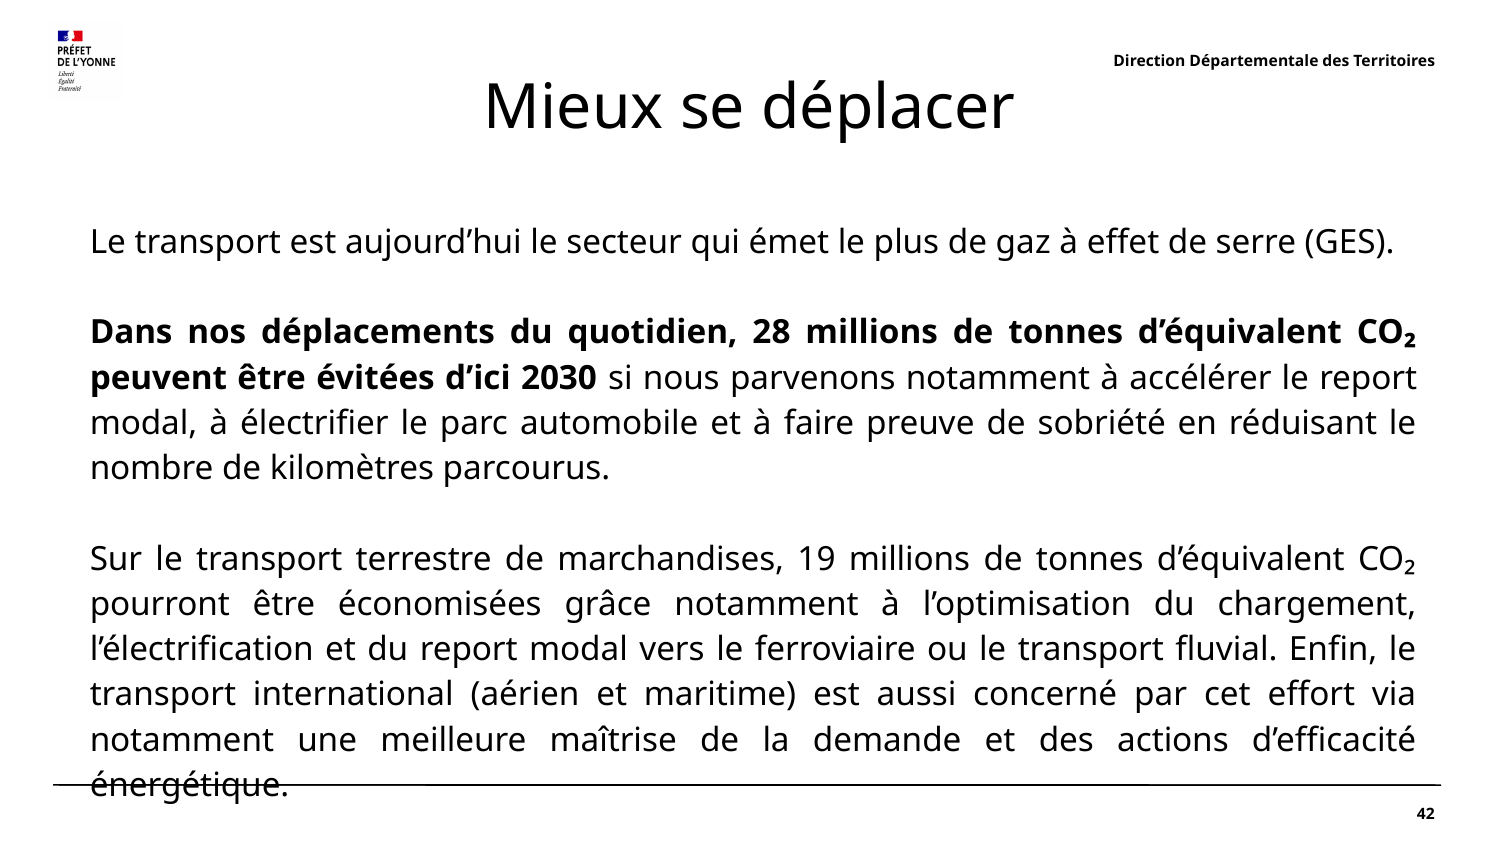

Direction Départementale des Territoires
# Mieux se déplacer
Le transport est aujourd’hui le secteur qui émet le plus de gaz à effet de serre (GES).
Dans nos déplacements du quotidien, 28 millions de tonnes d’équivalent CO₂ peuvent être évitées d’ici 2030 si nous parvenons notamment à accélérer le report modal, à électrifier le parc automobile et à faire preuve de sobriété en réduisant le nombre de kilomètres parcourus.
Sur le transport terrestre de marchandises, 19 millions de tonnes d’équivalent CO₂ pourront être économisées grâce notamment à l’optimisation du chargement, l’électrification et du report modal vers le ferroviaire ou le transport fluvial. Enfin, le transport international (aérien et maritime) est aussi concerné par cet effort via notamment une meilleure maîtrise de la demande et des actions d’efficacité énergétique.
42